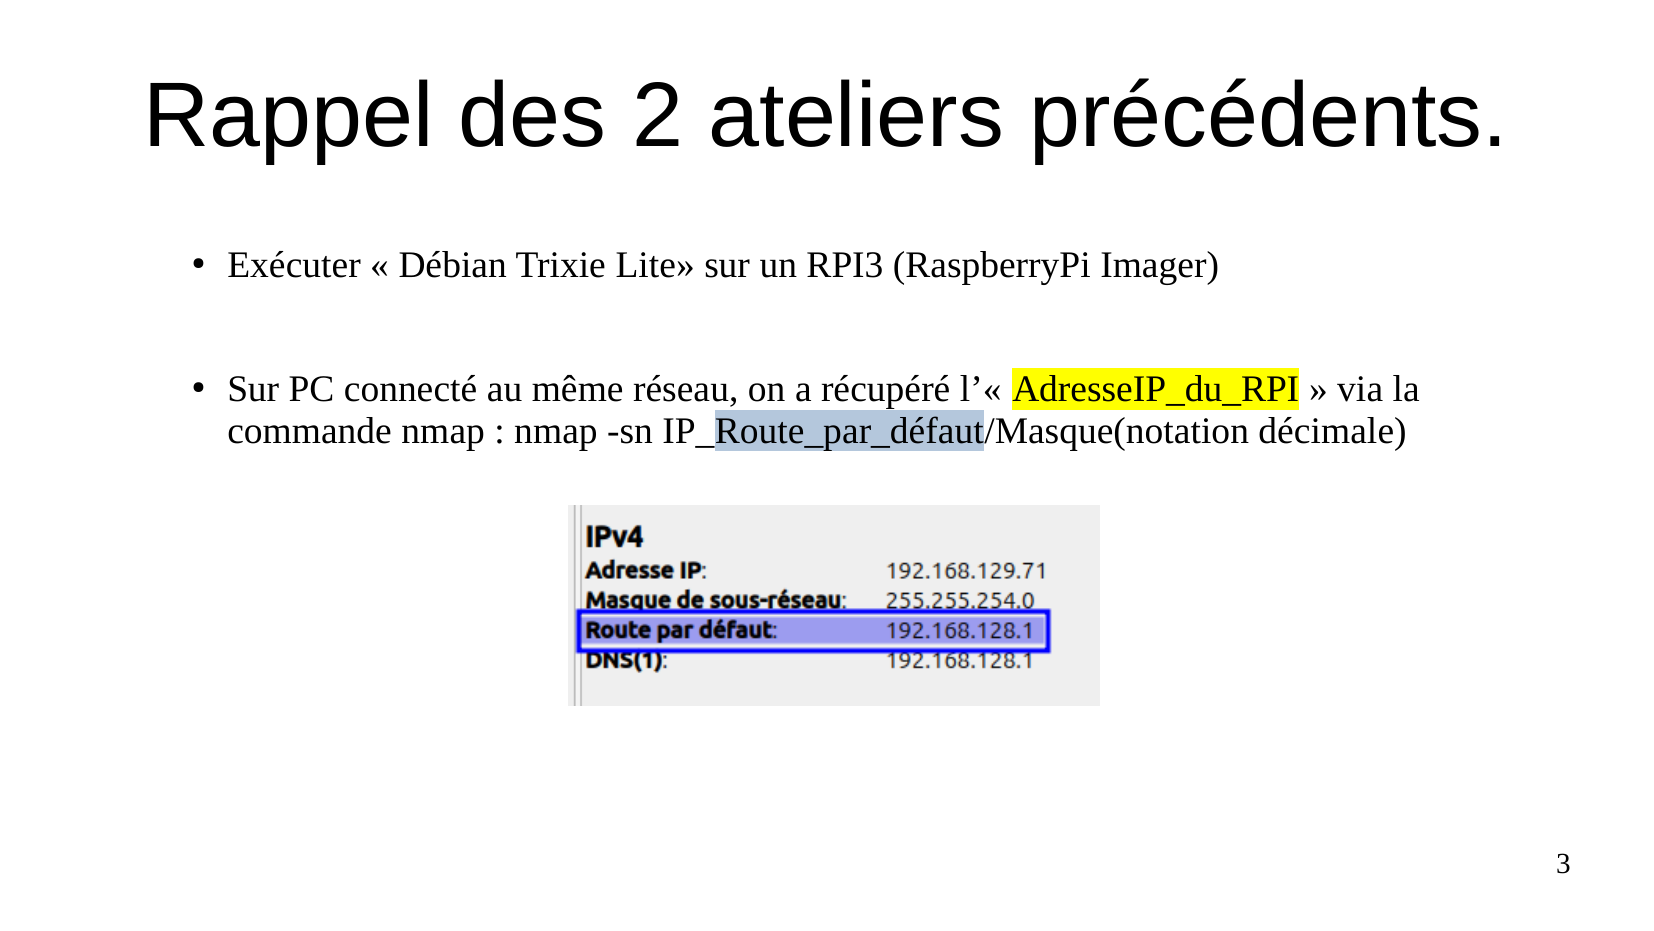

# Rappel des 2 ateliers précédents.
Exécuter « Débian Trixie Lite» sur un RPI3 (RaspberryPi Imager)
Sur PC connecté au même réseau, on a récupéré l’« AdresseIP_du_RPI » via la commande nmap : nmap -sn IP_Route_par_défaut/Masque(notation décimale)
3